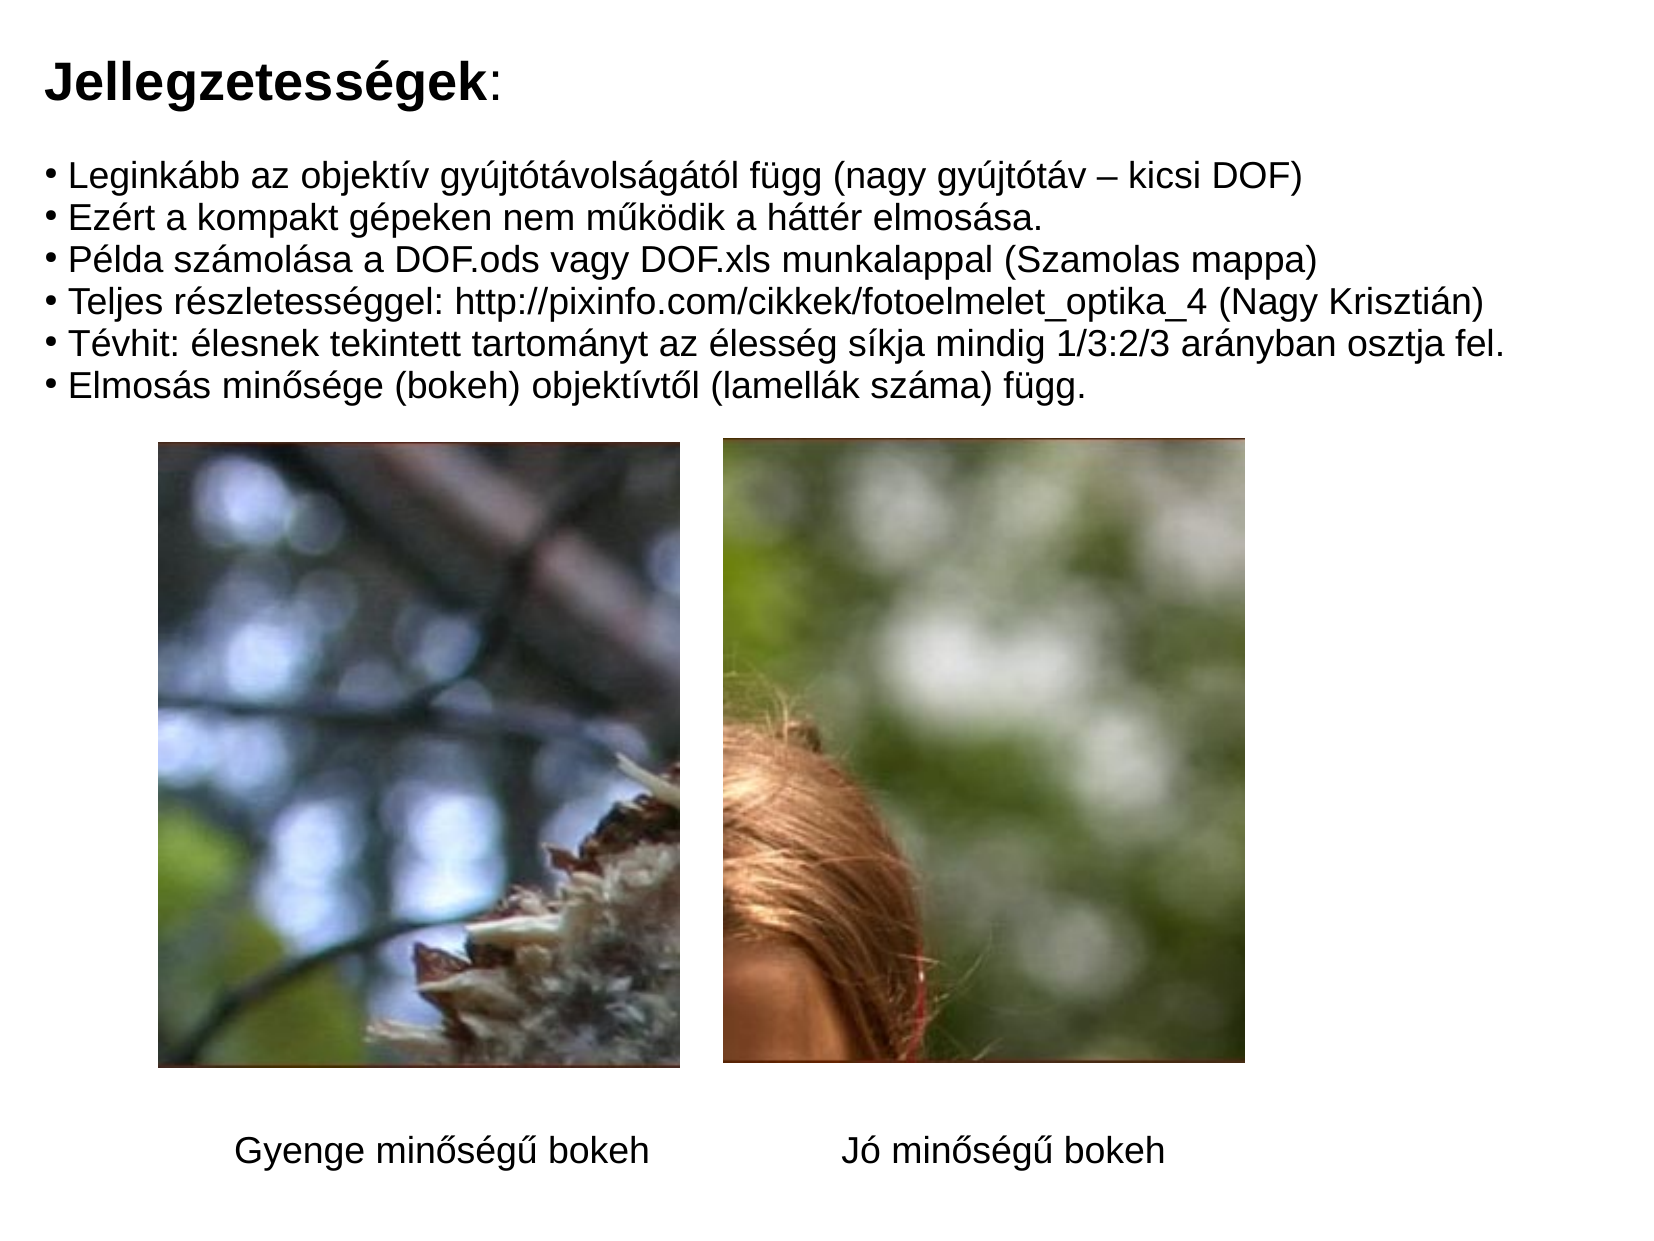

Jellegzetességek:
 Leginkább az objektív gyújtótávolságától függ (nagy gyújtótáv – kicsi DOF)
 Ezért a kompakt gépeken nem működik a háttér elmosása.
 Példa számolása a DOF.ods vagy DOF.xls munkalappal (Szamolas mappa)
 Teljes részletességgel: http://pixinfo.com/cikkek/fotoelmelet_optika_4 (Nagy Krisztián)
 Tévhit: élesnek tekintett tartományt az élesség síkja mindig 1/3:2/3 arányban osztja fel.
 Elmosás minősége (bokeh) objektívtől (lamellák száma) függ.
Gyenge minőségű bokeh
Jó minőségű bokeh